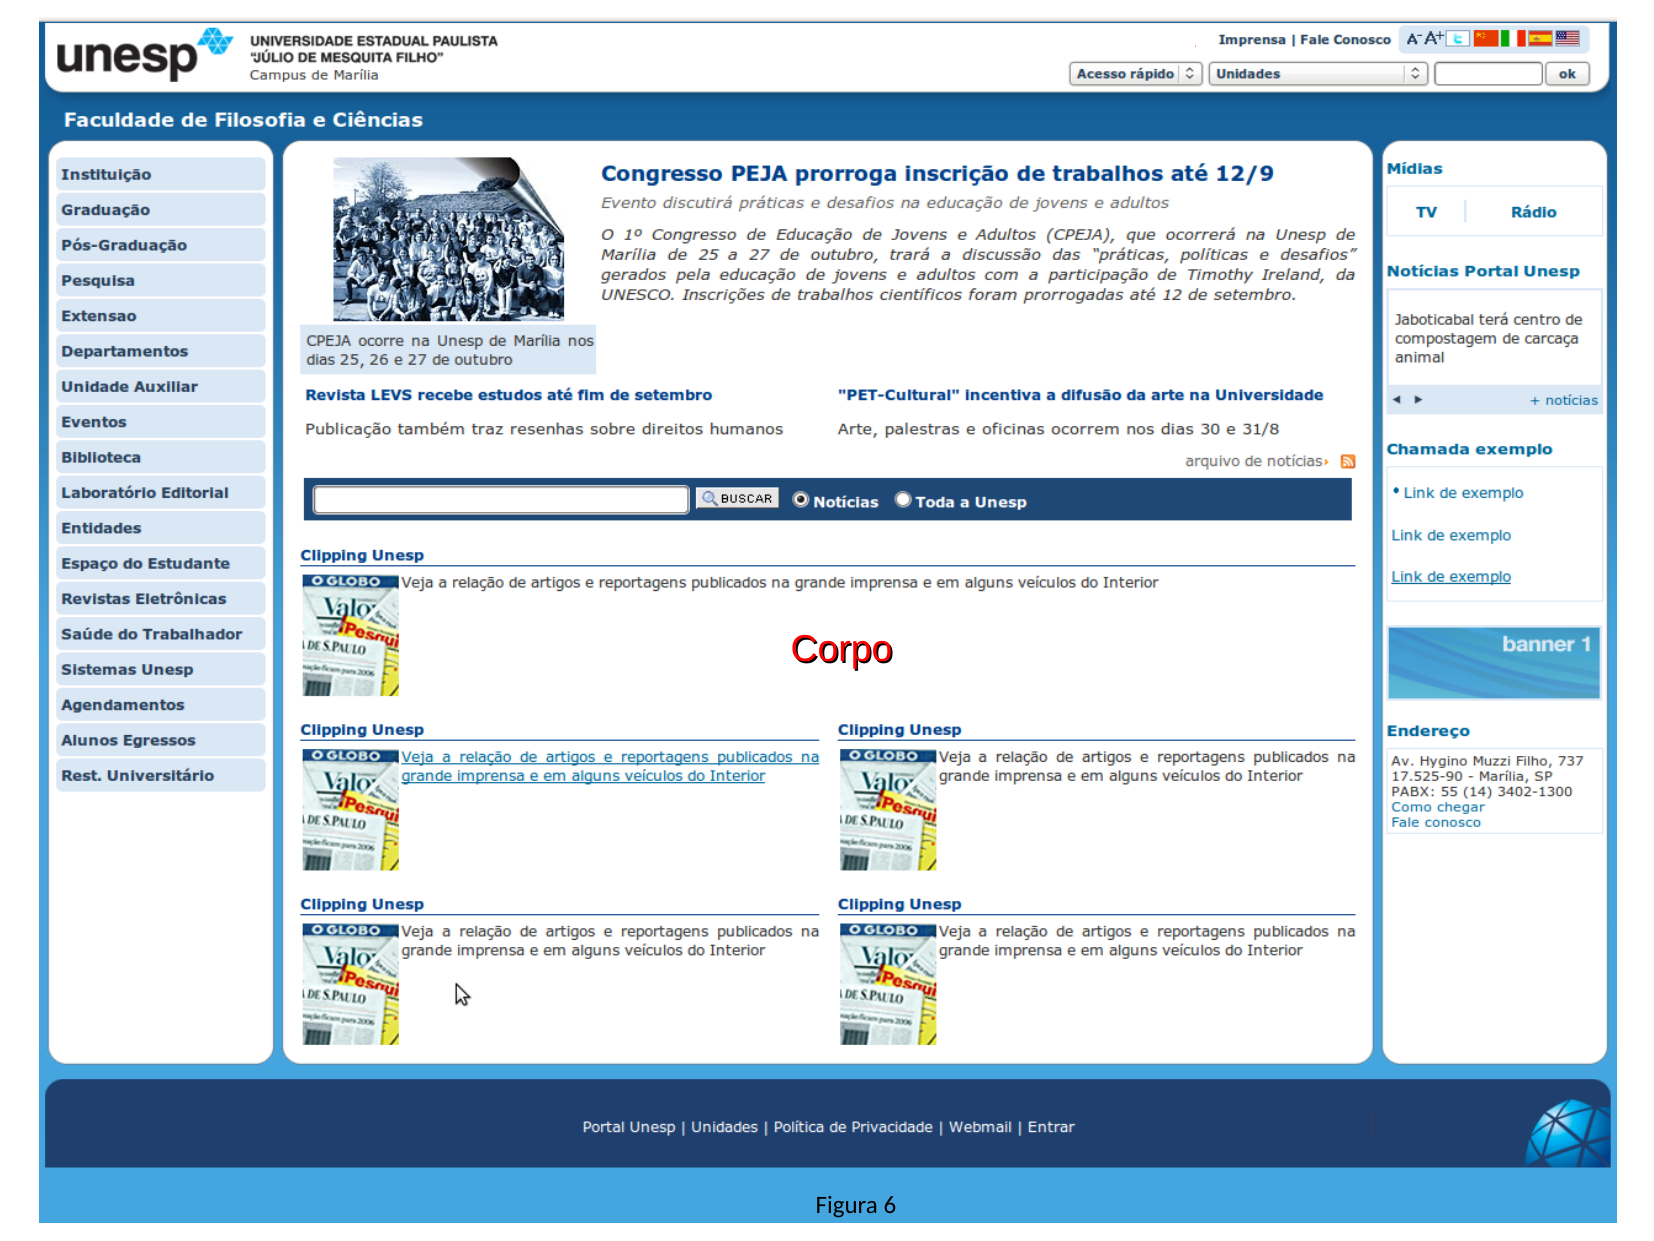

Topo
#
Menu
Esquerdo
Menu
Direito
Corpo
Rodapé
Figura 6